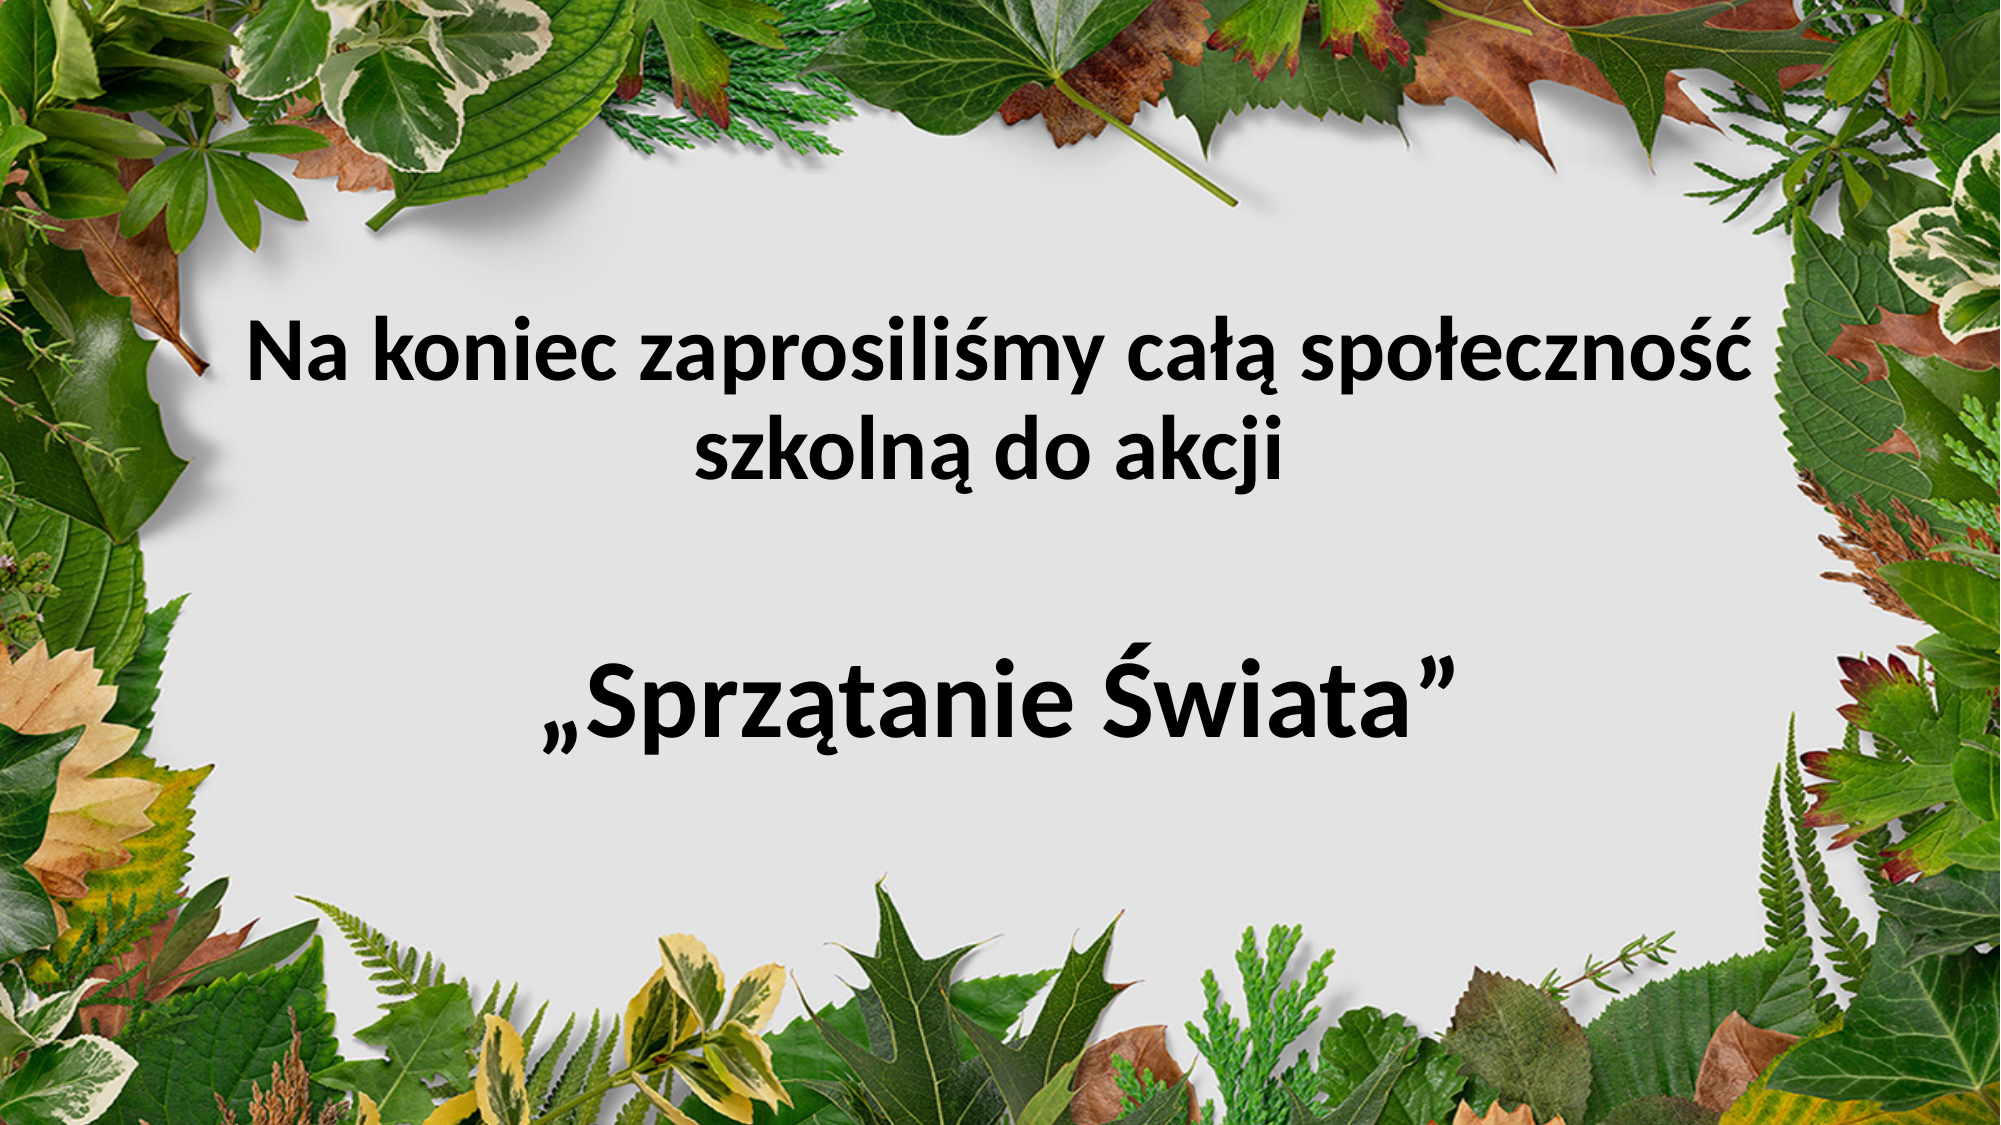

# Na koniec zaprosiliśmy całą społeczność szkolną do akcji
„Sprzątanie Świata”